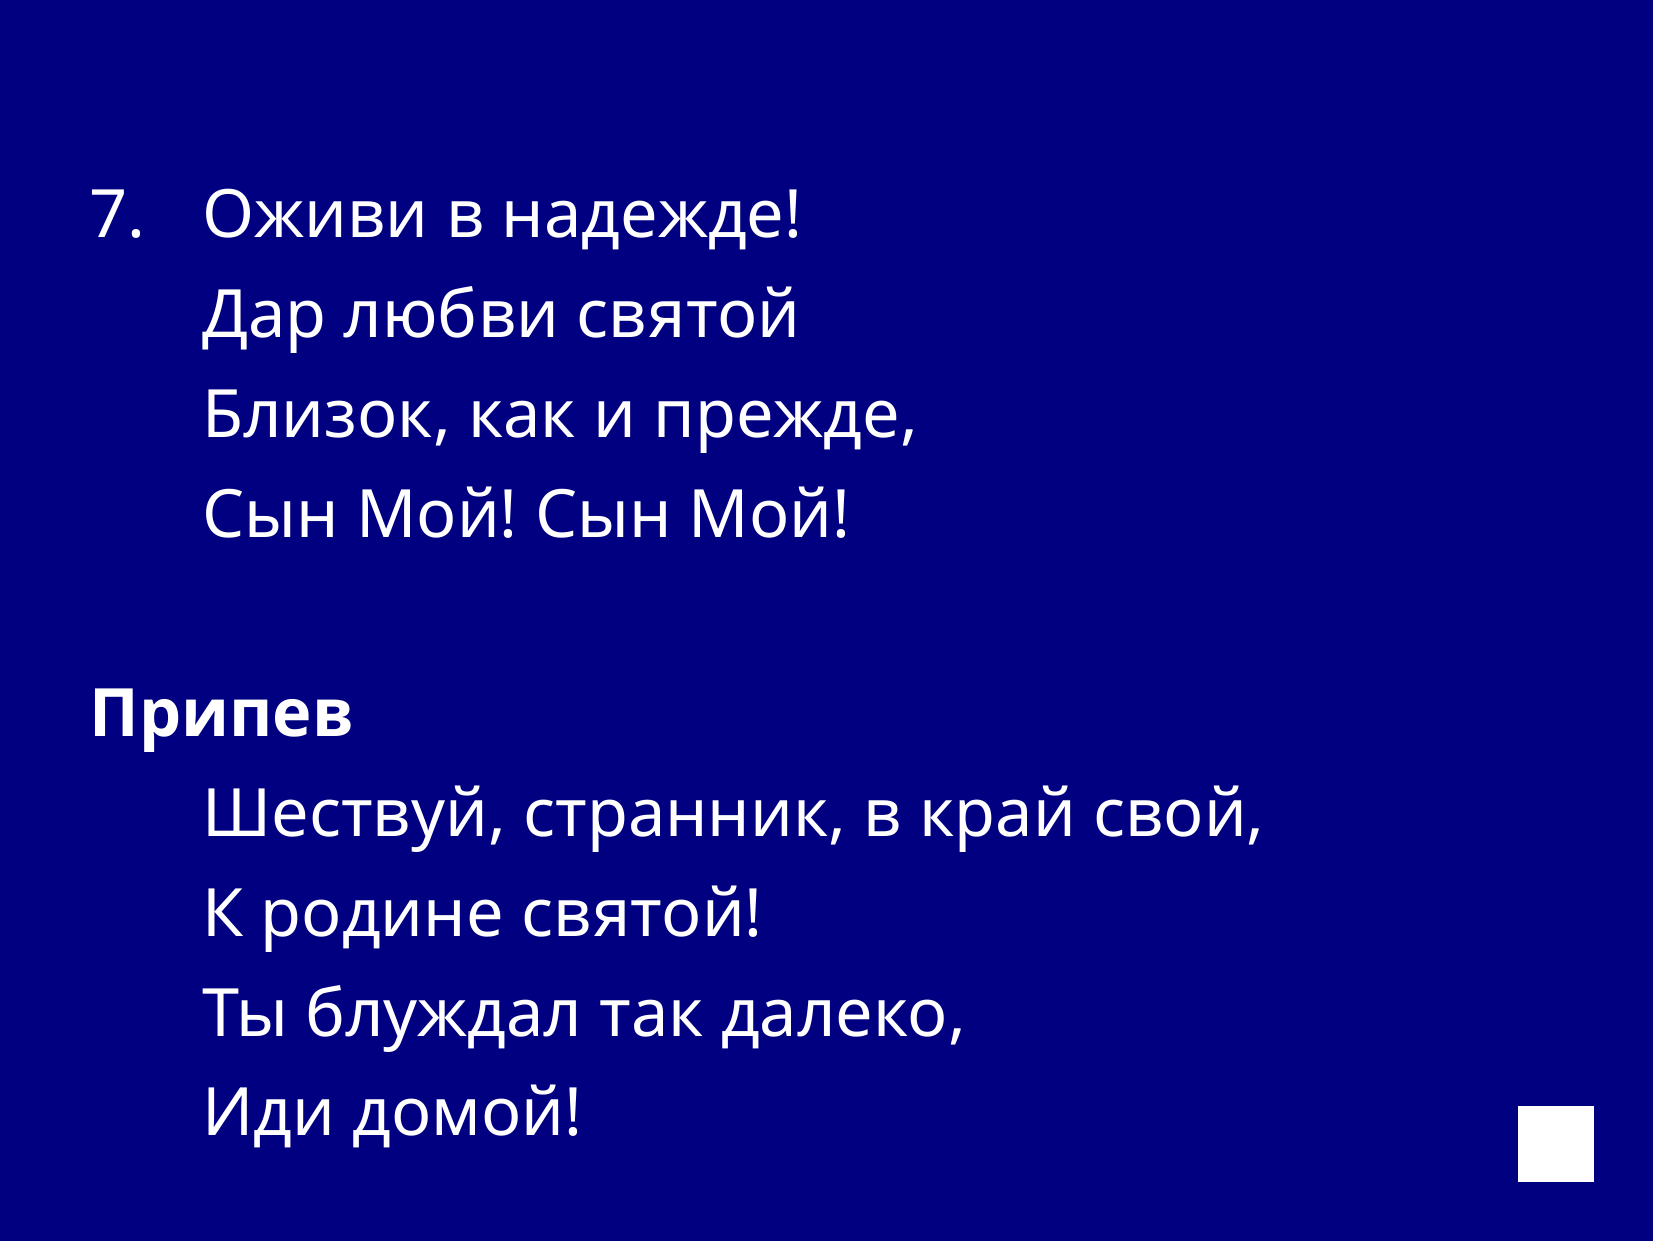

7.	Оживи в надежде!
	Дар любви святой
	Близок, как и прежде,
	Сын Мой! Сын Мой!
Припев
	Шествуй, странник, в край свой,
	К родине святой!
	Ты блуждал так далеко,
	Иди домой!